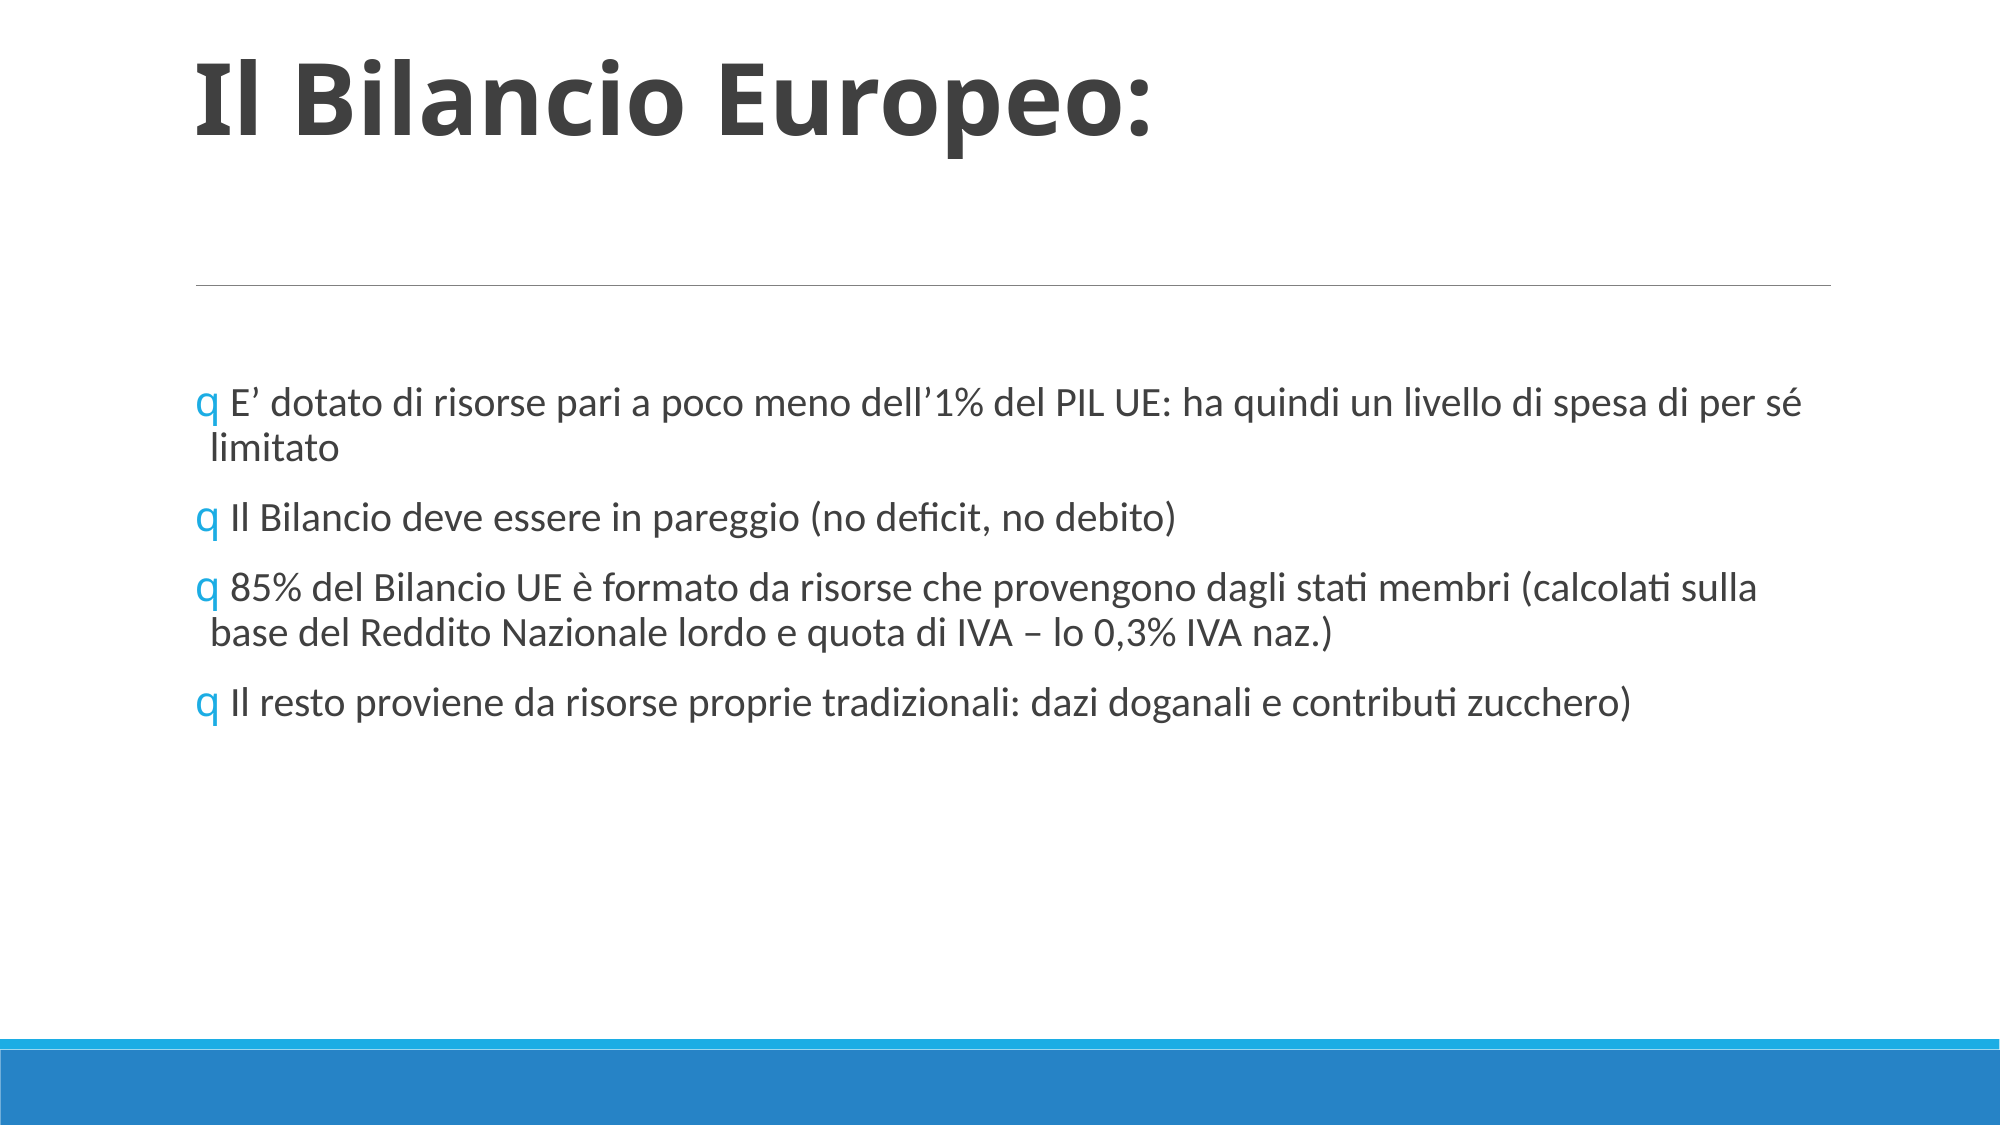

# Il Bilancio Europeo:
 E’ dotato di risorse pari a poco meno dell’1% del PIL UE: ha quindi un livello di spesa di per sé limitato
 Il Bilancio deve essere in pareggio (no deficit, no debito)
 85% del Bilancio UE è formato da risorse che provengono dagli stati membri (calcolati sulla base del Reddito Nazionale lordo e quota di IVA – lo 0,3% IVA naz.)
 Il resto proviene da risorse proprie tradizionali: dazi doganali e contributi zucchero)